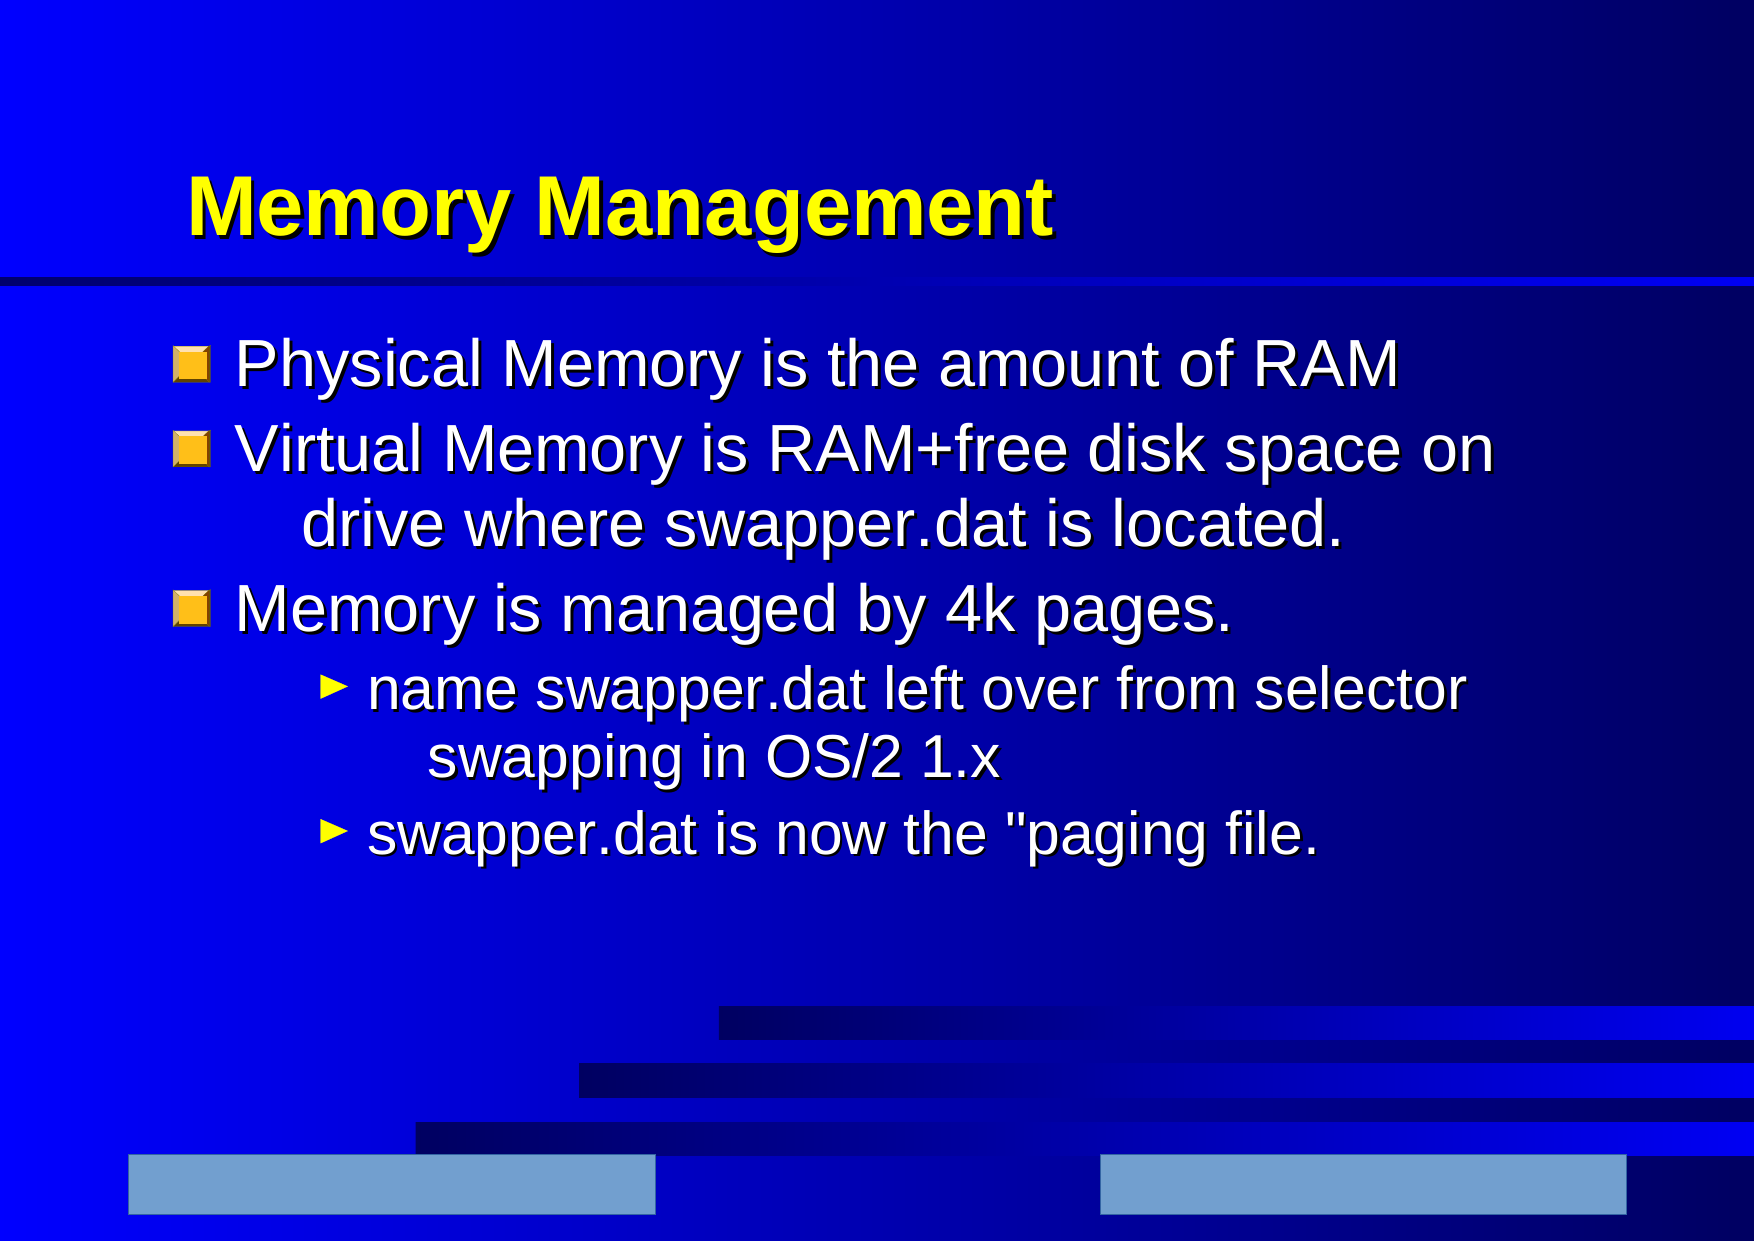

Memory Management
Physical Memory is the amount of RAM
Virtual Memory is RAM+free disk space on drive where swapper.dat is located.
Memory is managed by 4k pages.
name swapper.dat left over from selector swapping in OS/2 1.x
swapper.dat is now the "paging file.